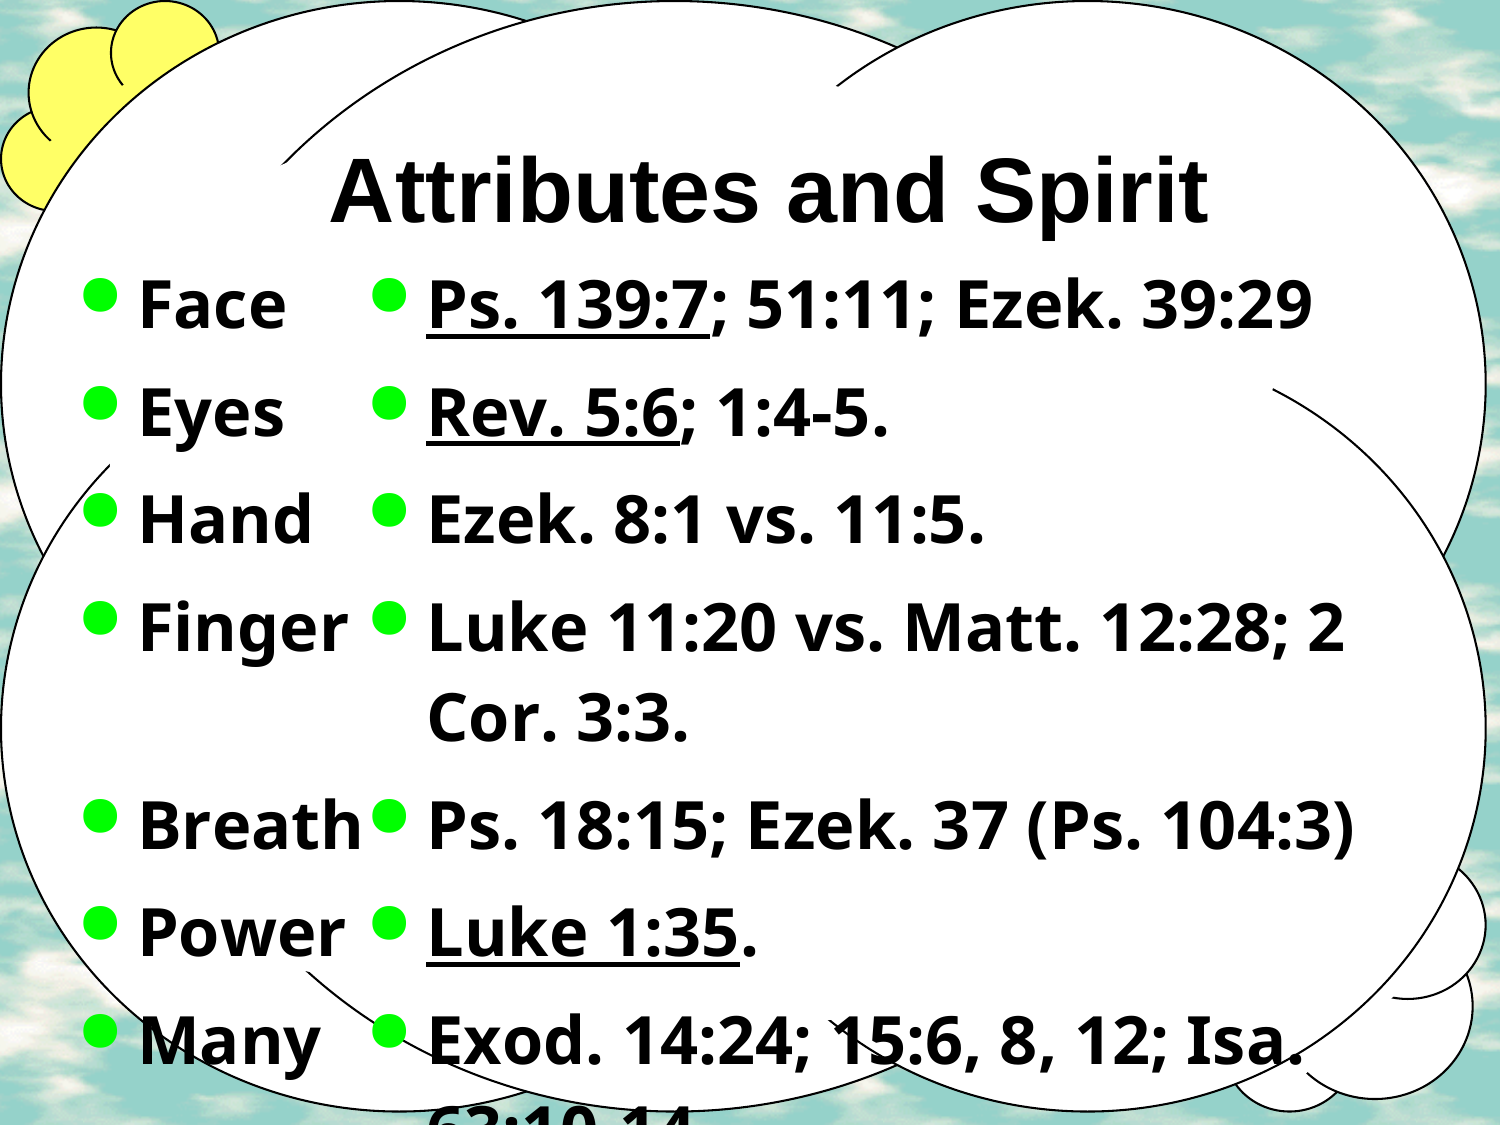

# Attributes and Spirit
Face
Eyes
Hand
Finger
Breath
Power
Many
Ps. 139:7; 51:11; Ezek. 39:29
Rev. 5:6; 1:4-5.
Ezek. 8:1 vs. 11:5.
Luke 11:20 vs. Matt. 12:28; 2 Cor. 3:3.
Ps. 18:15; Ezek. 37 (Ps. 104:3)
Luke 1:35.
Exod. 14:24; 15:6, 8, 12; Isa. 63:10-14.